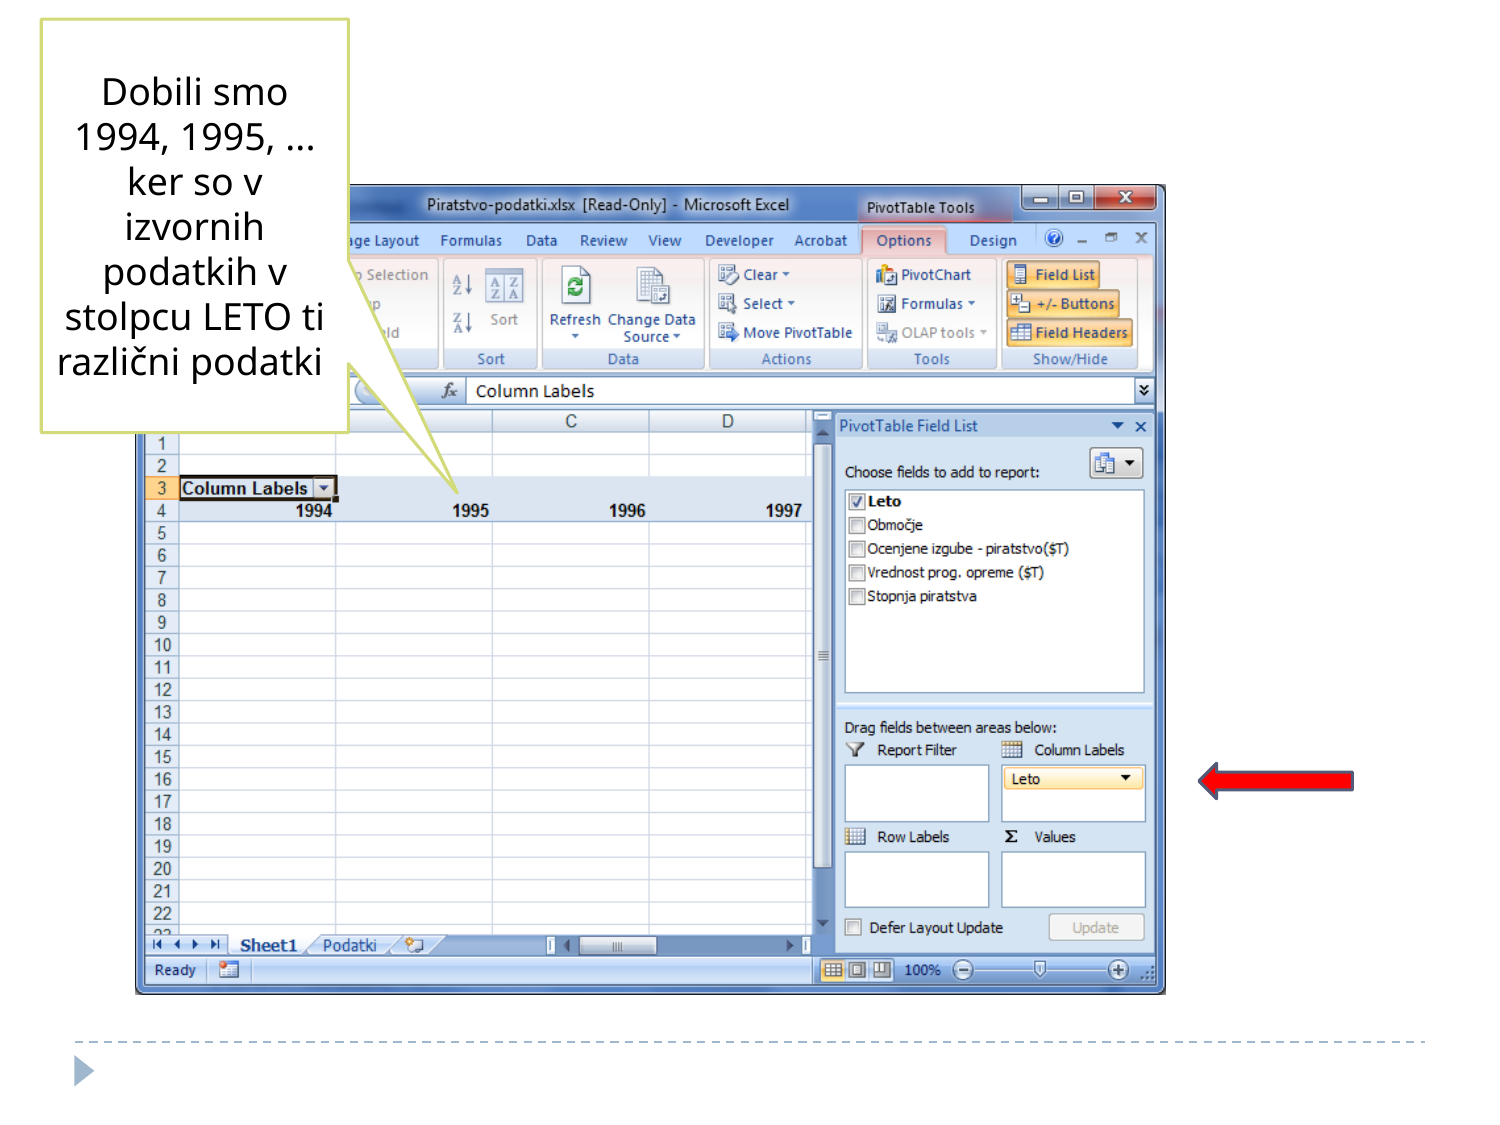

Dobili smo 1994, 1995, ... ker so v izvornih podatkih v stolpcu LETO ti različni podatki